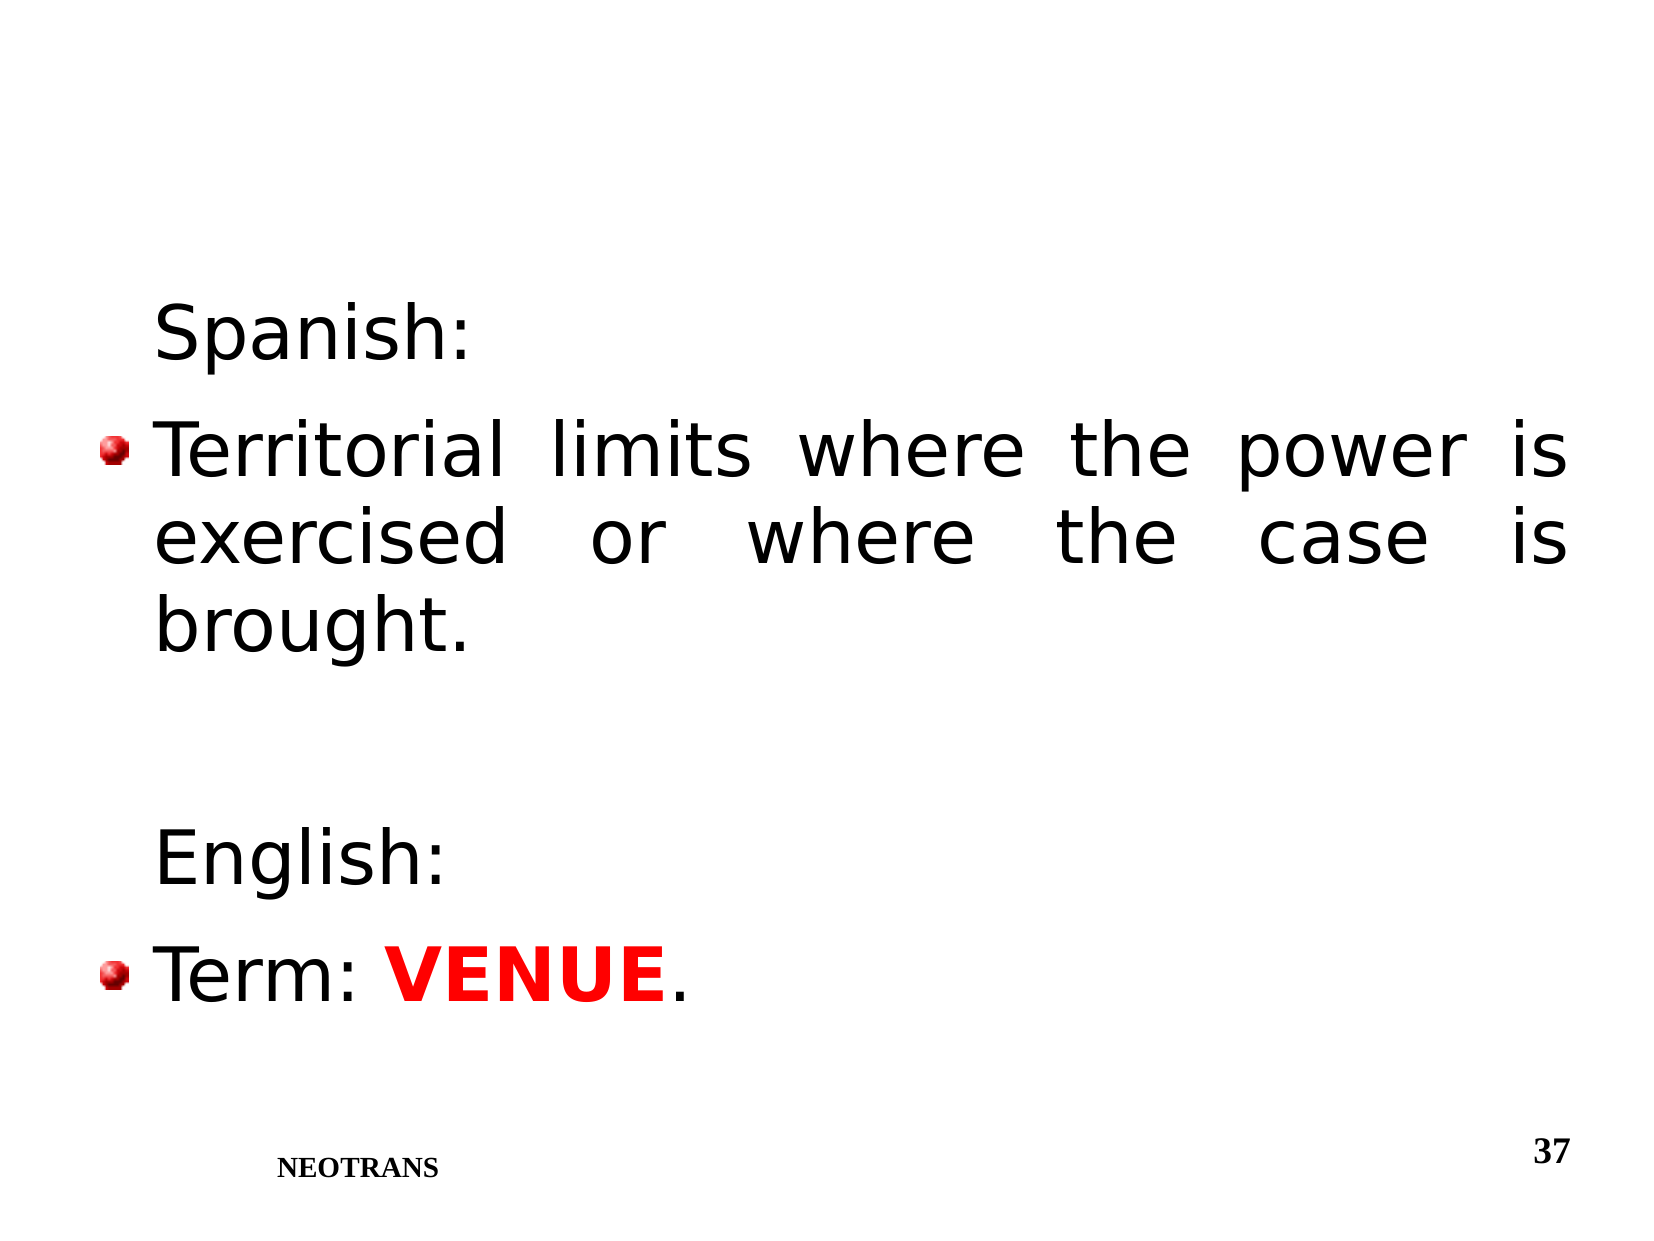

#
Spanish:
Territorial limits where the power is exercised or where the case is brought.
English:
Term: VENUE.
37
NEOTRANS